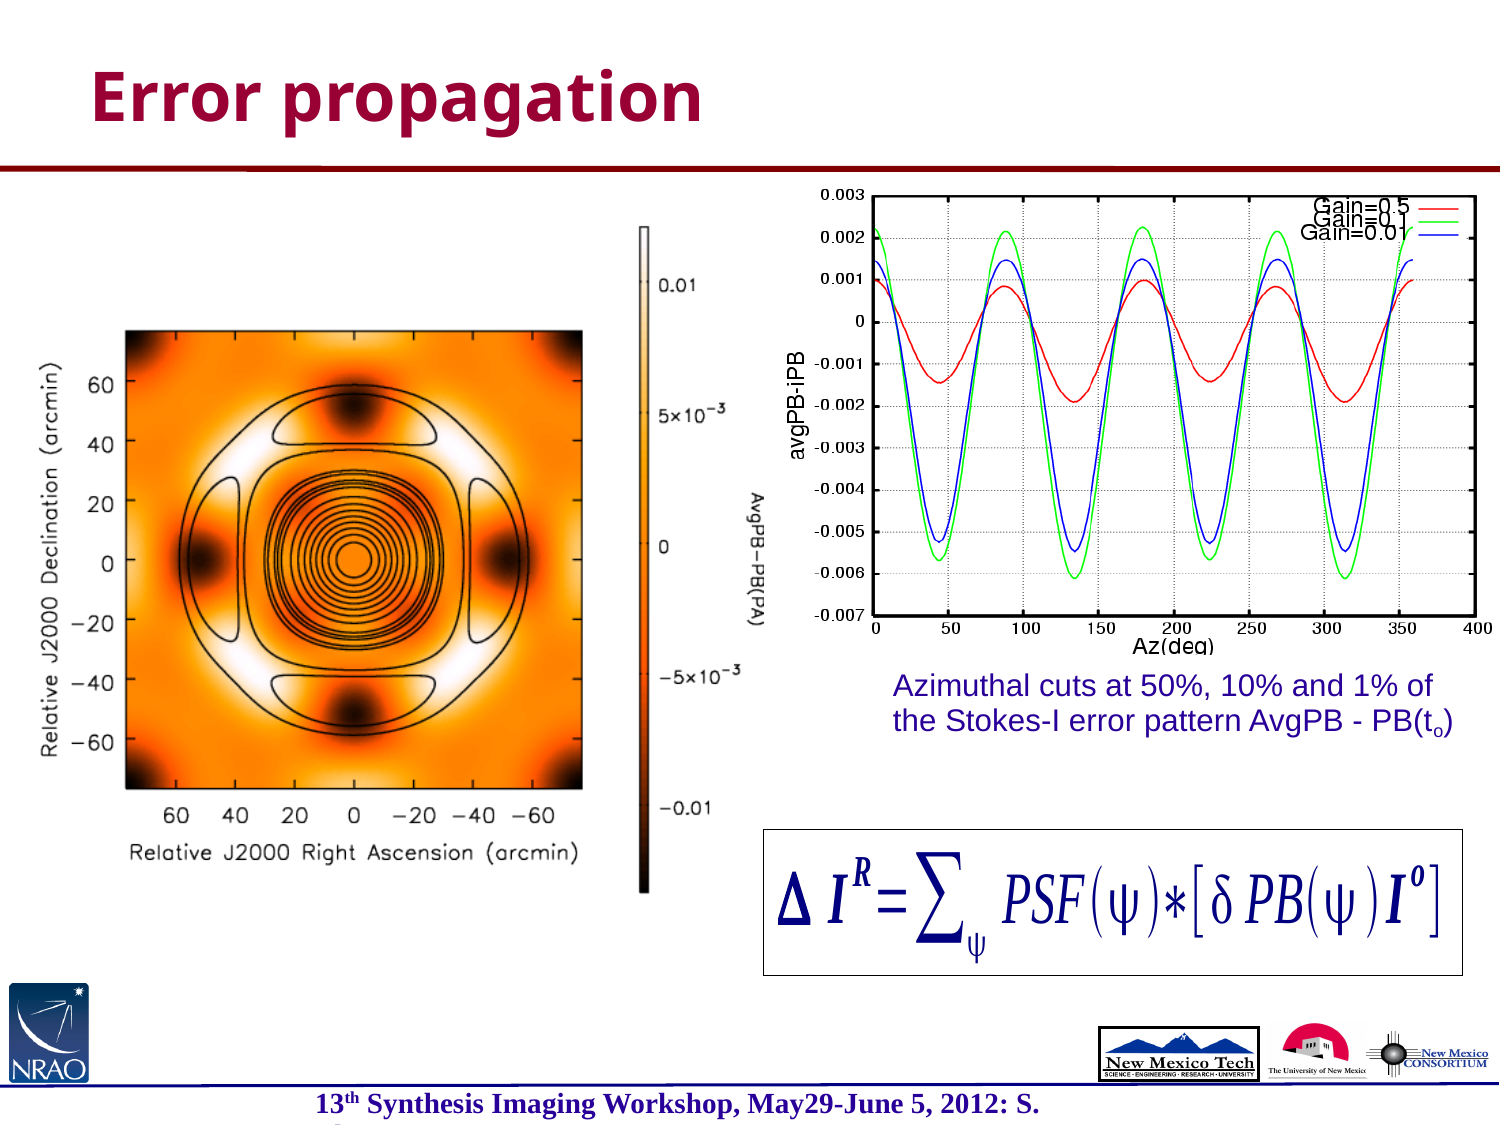

# Error propagation
Azimuthal cuts at 50%, 10% and 1% of
the Stokes-I error pattern AvgPB - PB(to)